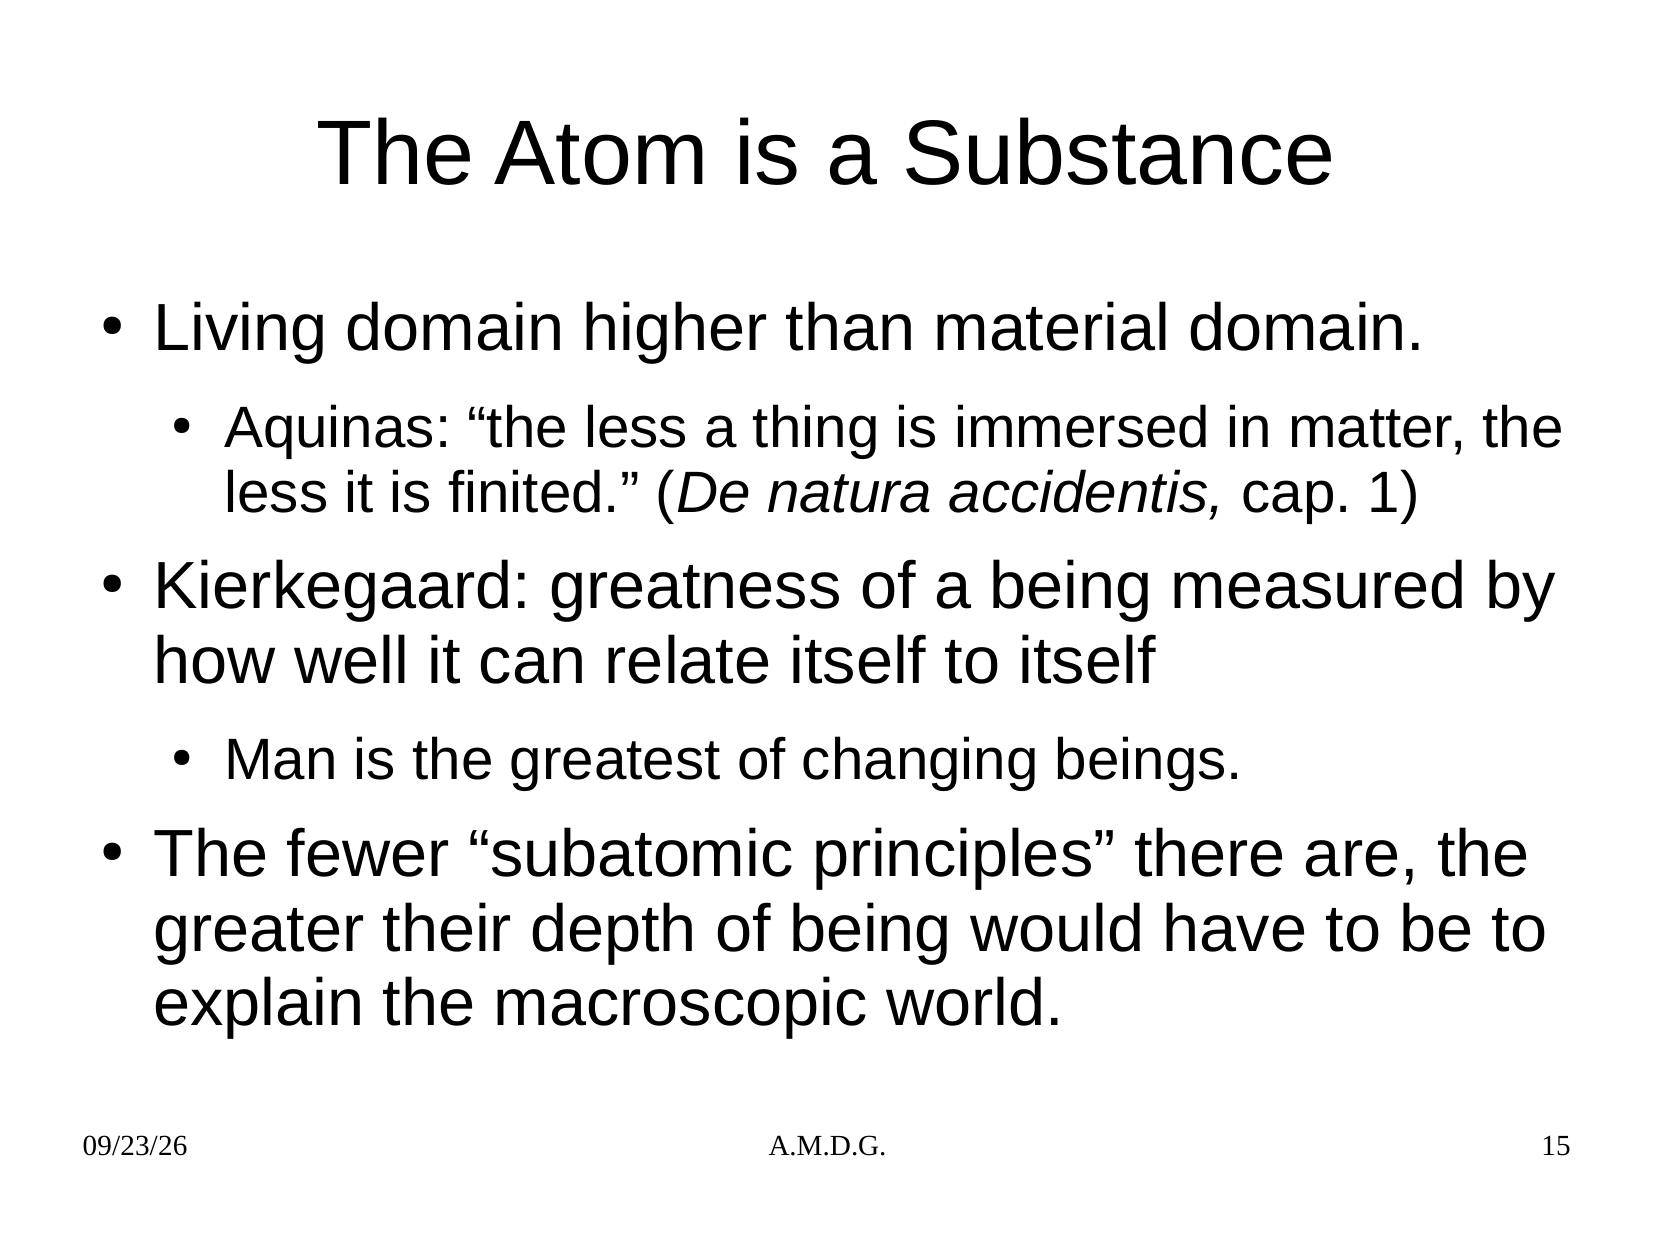

# The Atom is a Substance
Living domain higher than material domain.
Aquinas: “the less a thing is immersed in matter, the less it is finited.” (De natura accidentis, cap. 1)
Kierkegaard: greatness of a being measured by how well it can relate itself to itself
Man is the greatest of changing beings.
The fewer “subatomic principles” there are, the greater their depth of being would have to be to explain the macroscopic world.
`
A.M.D.G.
15